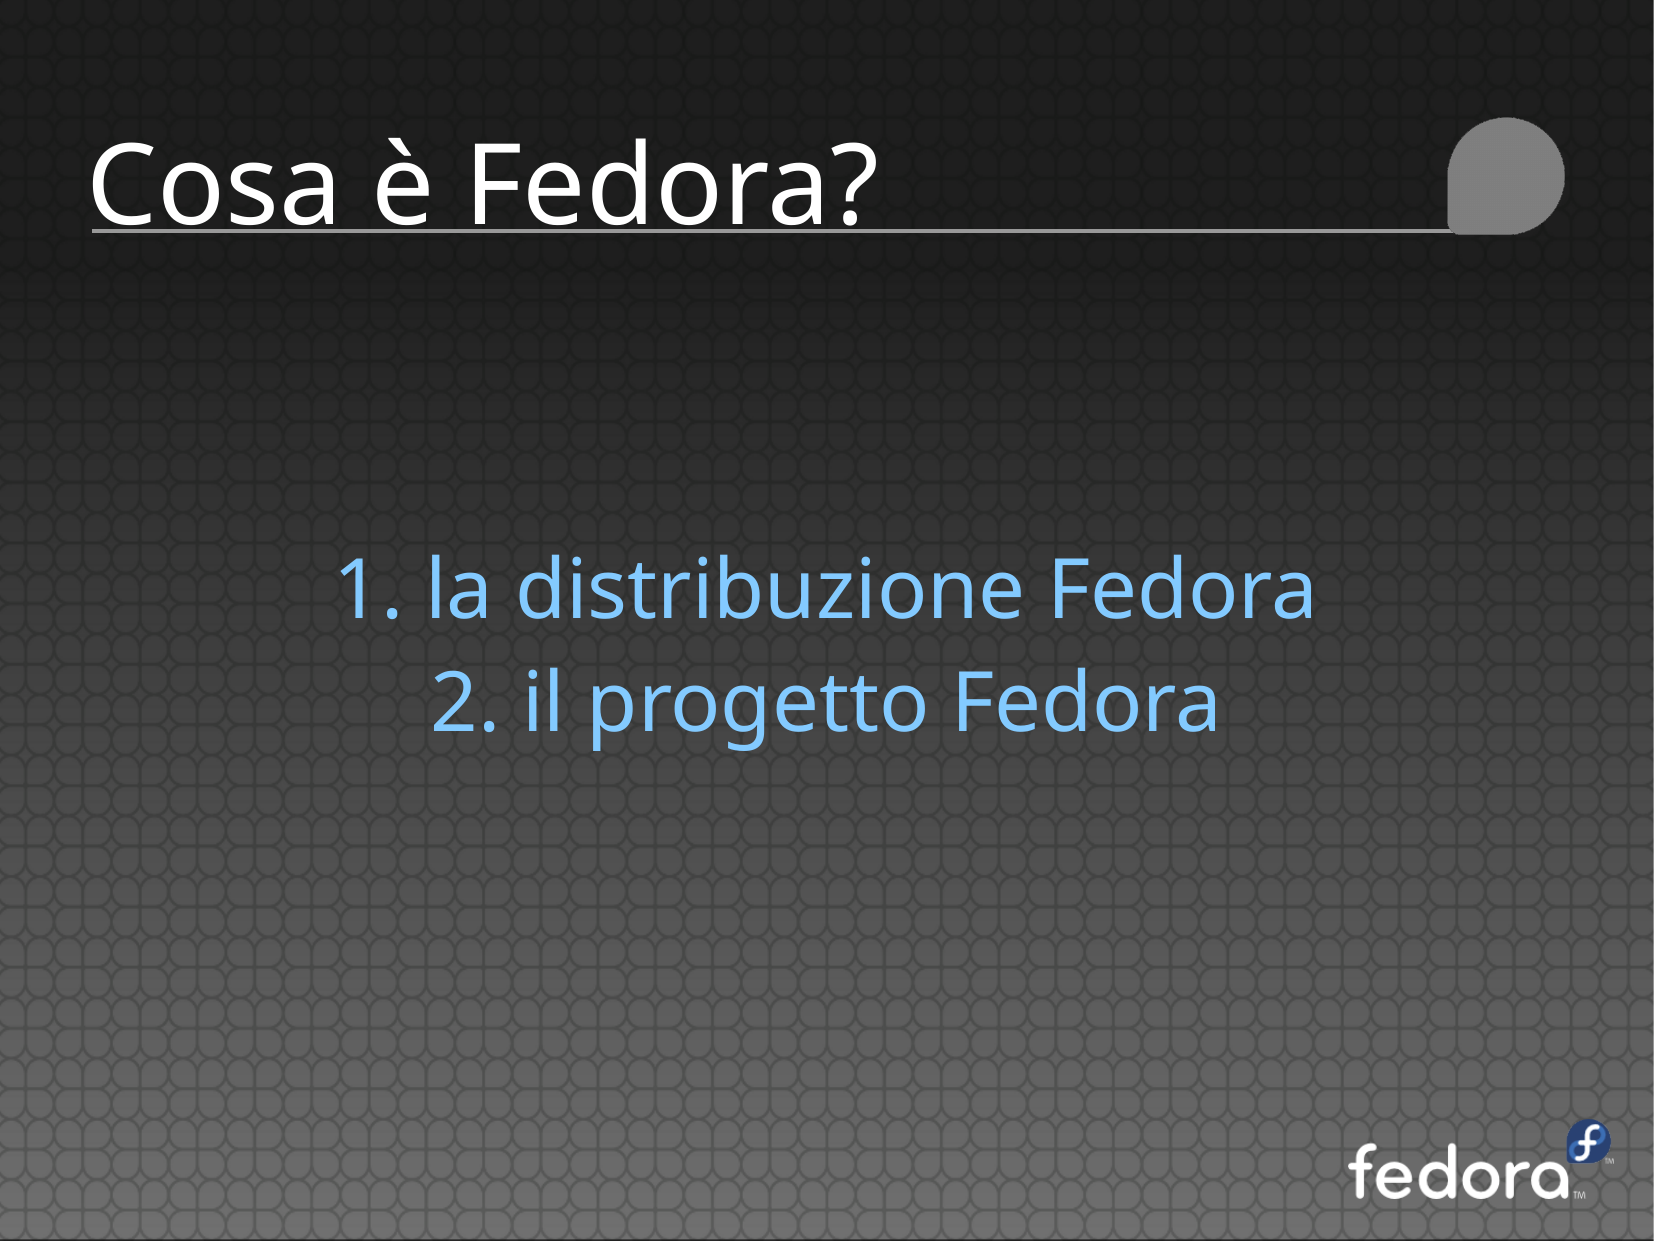

# Cosa è Fedora?
1. la distribuzione Fedora
2. il progetto Fedora